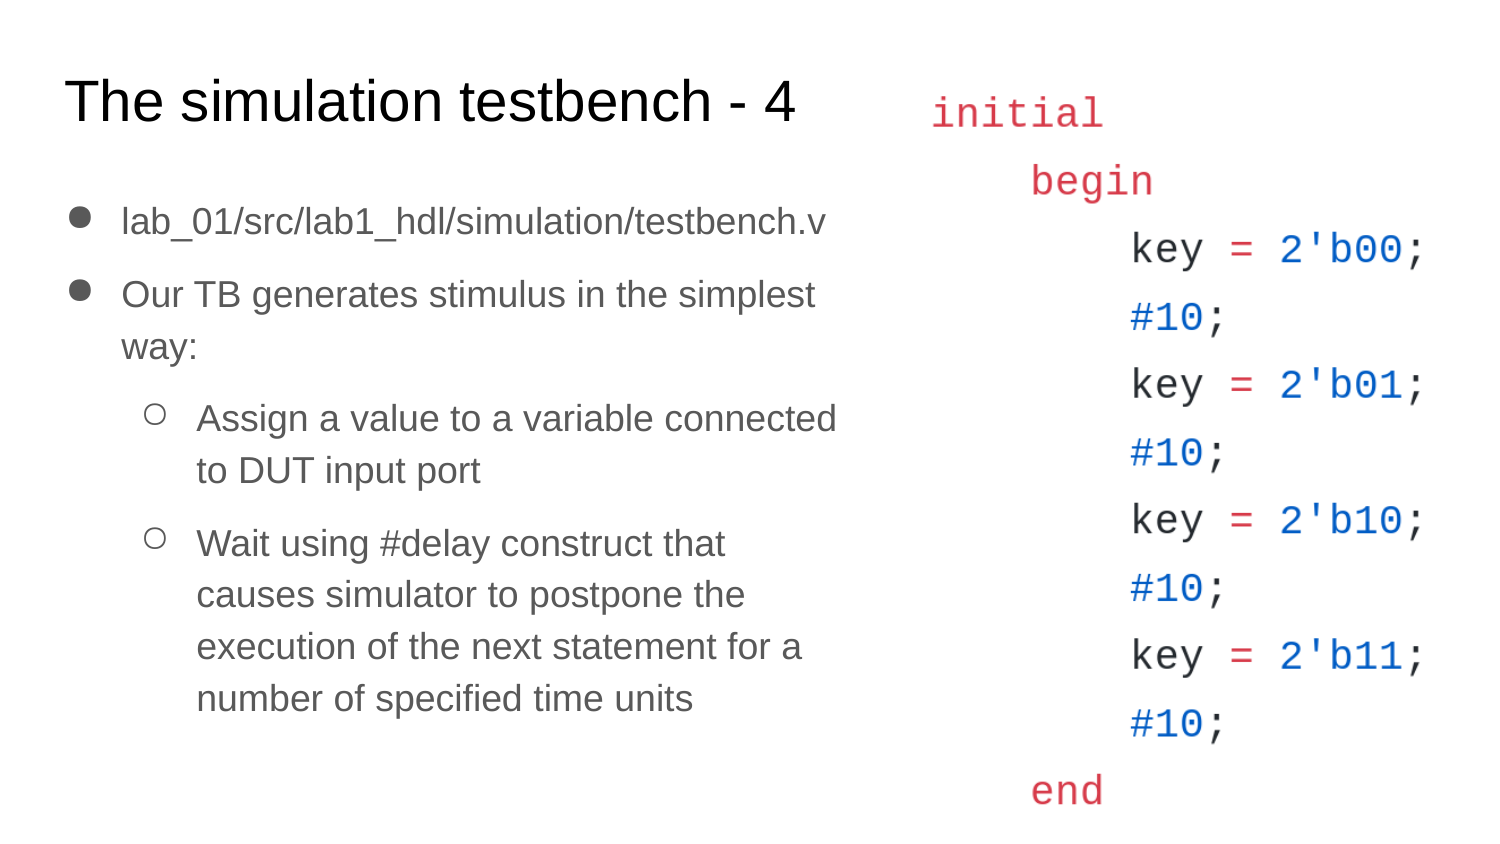

# The simulation testbench - 4
lab_01/src/lab1_hdl/simulation/testbench.v
Our TB generates stimulus in the simplest way:
Assign a value to a variable connected to DUT input port
Wait using #delay construct that causes simulator to postpone the execution of the next statement for a number of specified time units